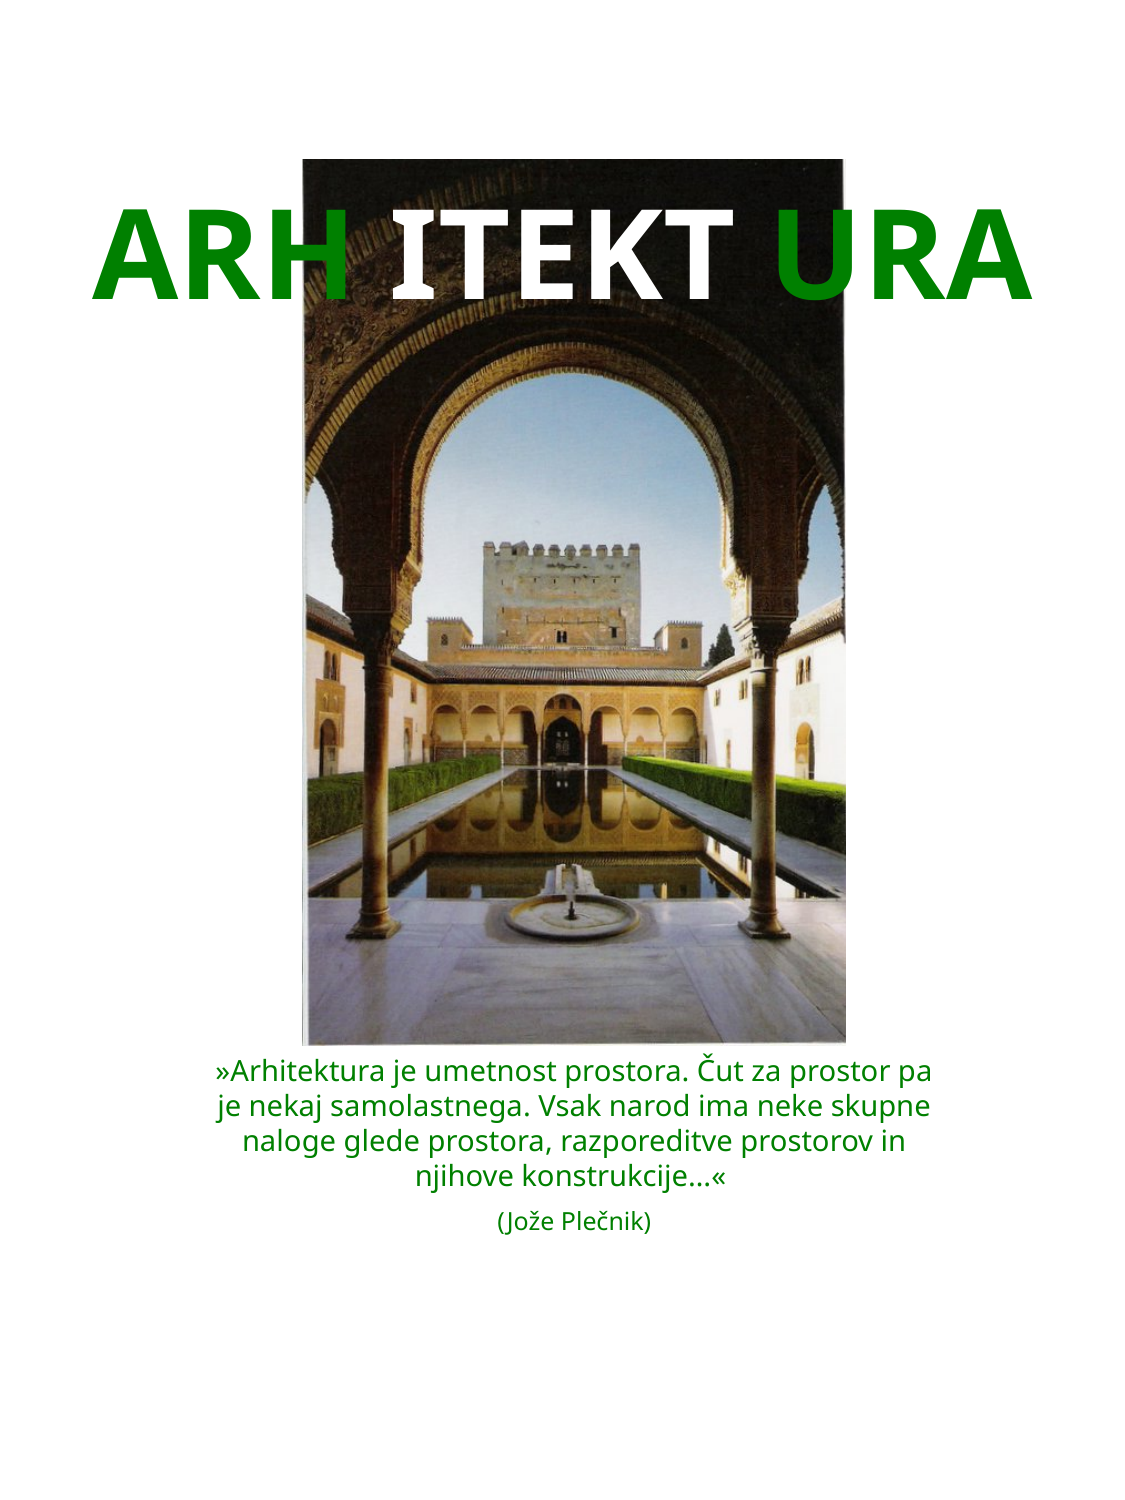

# ARH ITEKT URA
»Arhitektura je umetnost prostora. Čut za prostor pa je nekaj samolastnega. Vsak narod ima neke skupne naloge glede prostora, razporeditve prostorov in njihove konstrukcije…«
(Jože Plečnik)